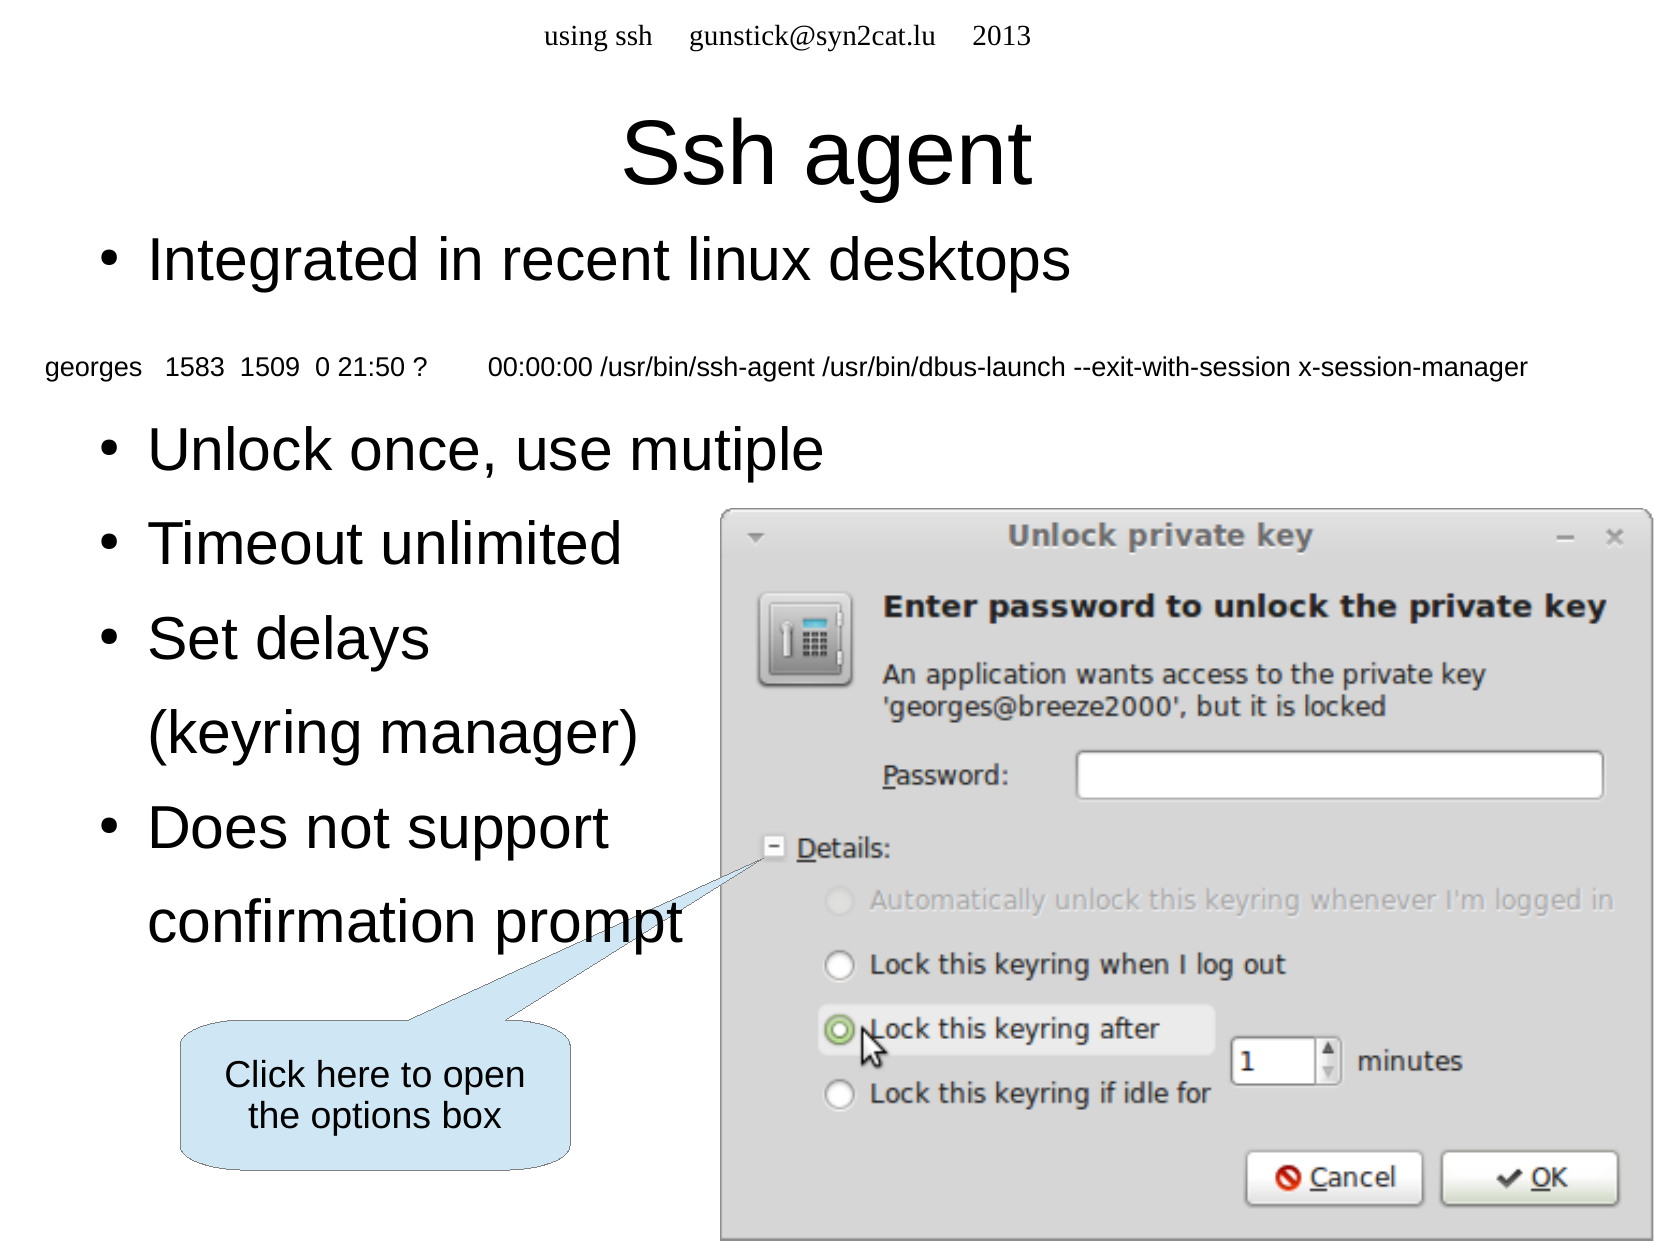

using ssh gunstick@syn2cat.lu 2013
# Ssh agent
Integrated in recent linux desktops
Unlock once, use mutiple
Timeout unlimited
Set delays
(keyring manager)
Does not support
confirmation prompt
georges 1583 1509 0 21:50 ? 00:00:00 /usr/bin/ssh-agent /usr/bin/dbus-launch --exit-with-session x-session-manager
Click here to open
the options box
16